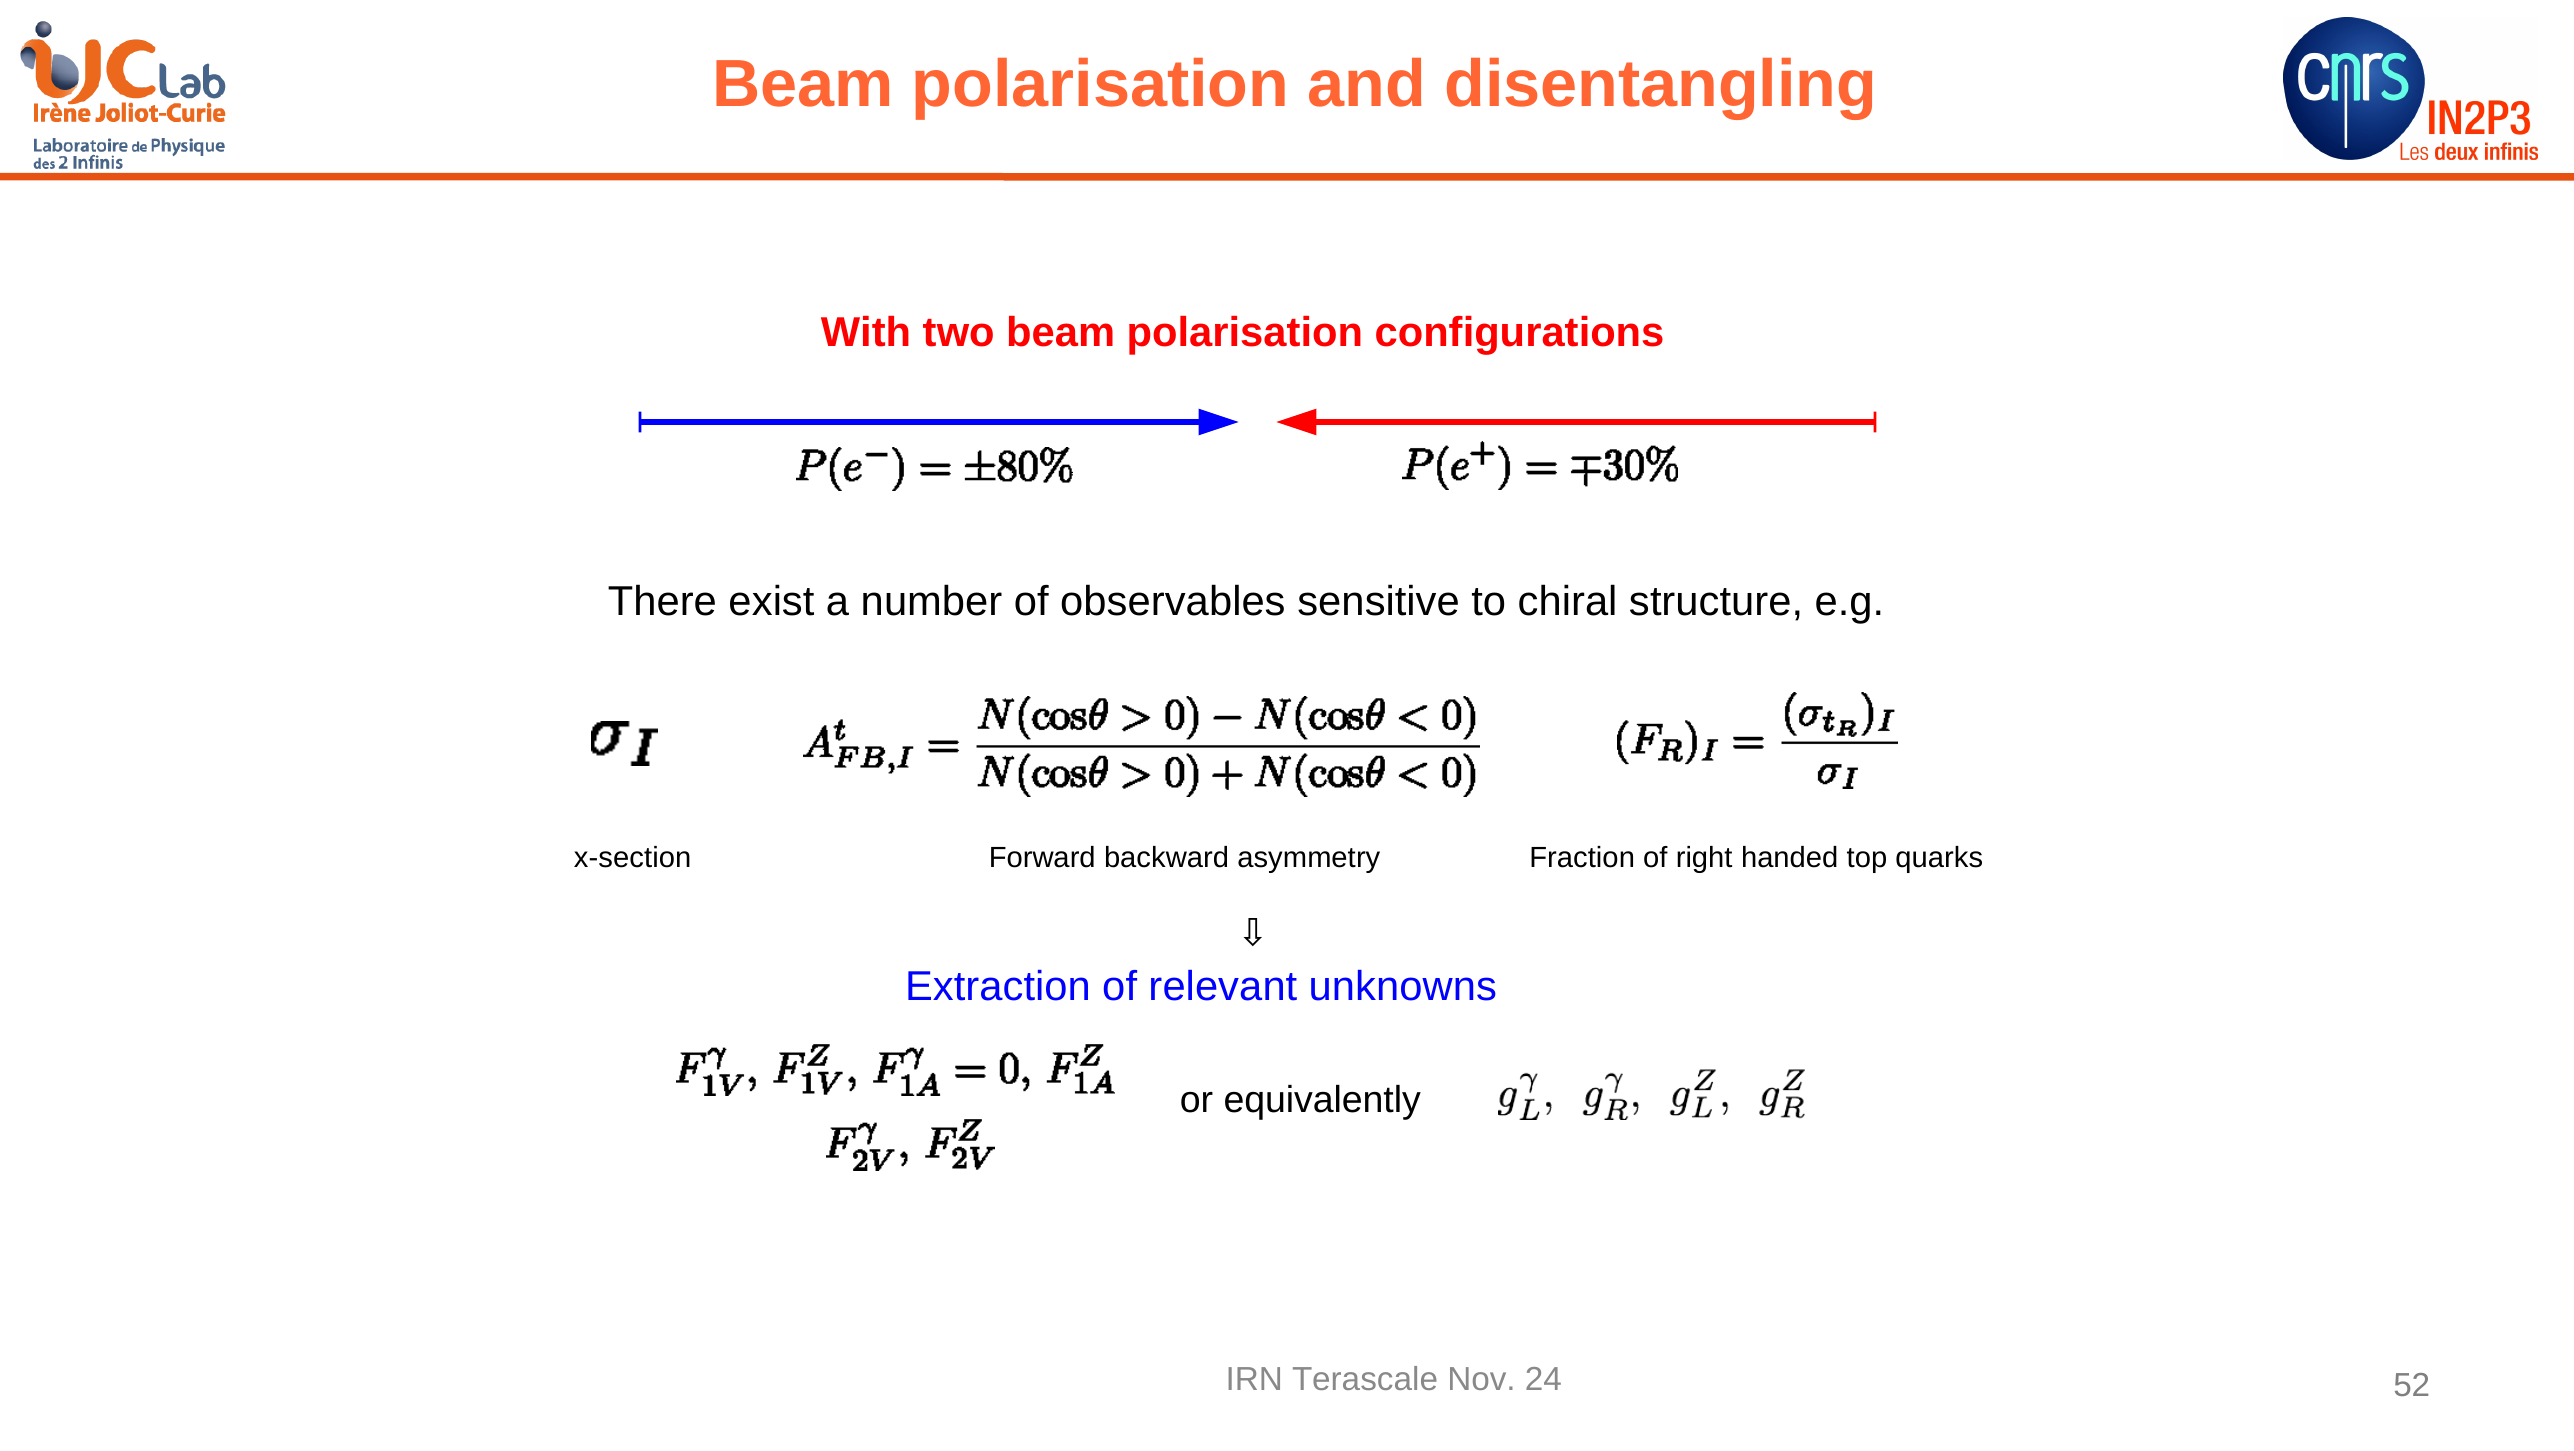

# Beam polarisation and disentangling
With two beam polarisation configurations
There exist a number of observables sensitive to chiral structure, e.g.
Forward backward asymmetry
Fraction of right handed top quarks
x-section
⇧
Extraction of relevant unknowns
or equivalently
52